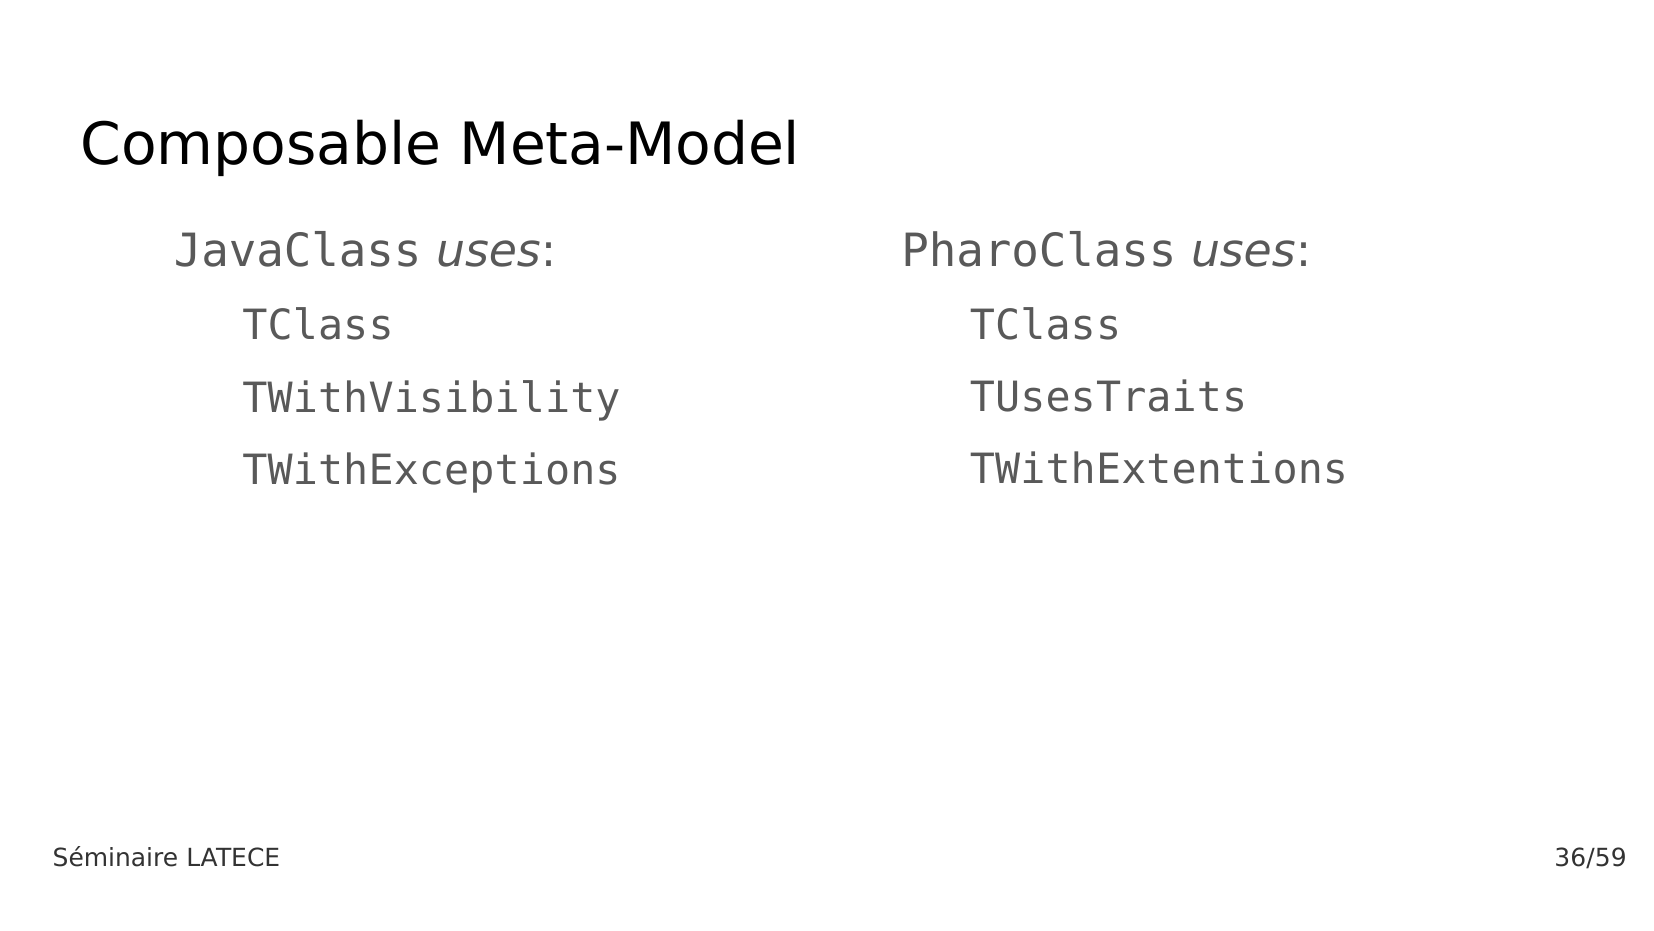

# Composable Meta-Model
JavaClass uses:
TClass
TWithVisibility
TWithExceptions
PharoClass uses:
TClass
TUsesTraits
TWithExtentions